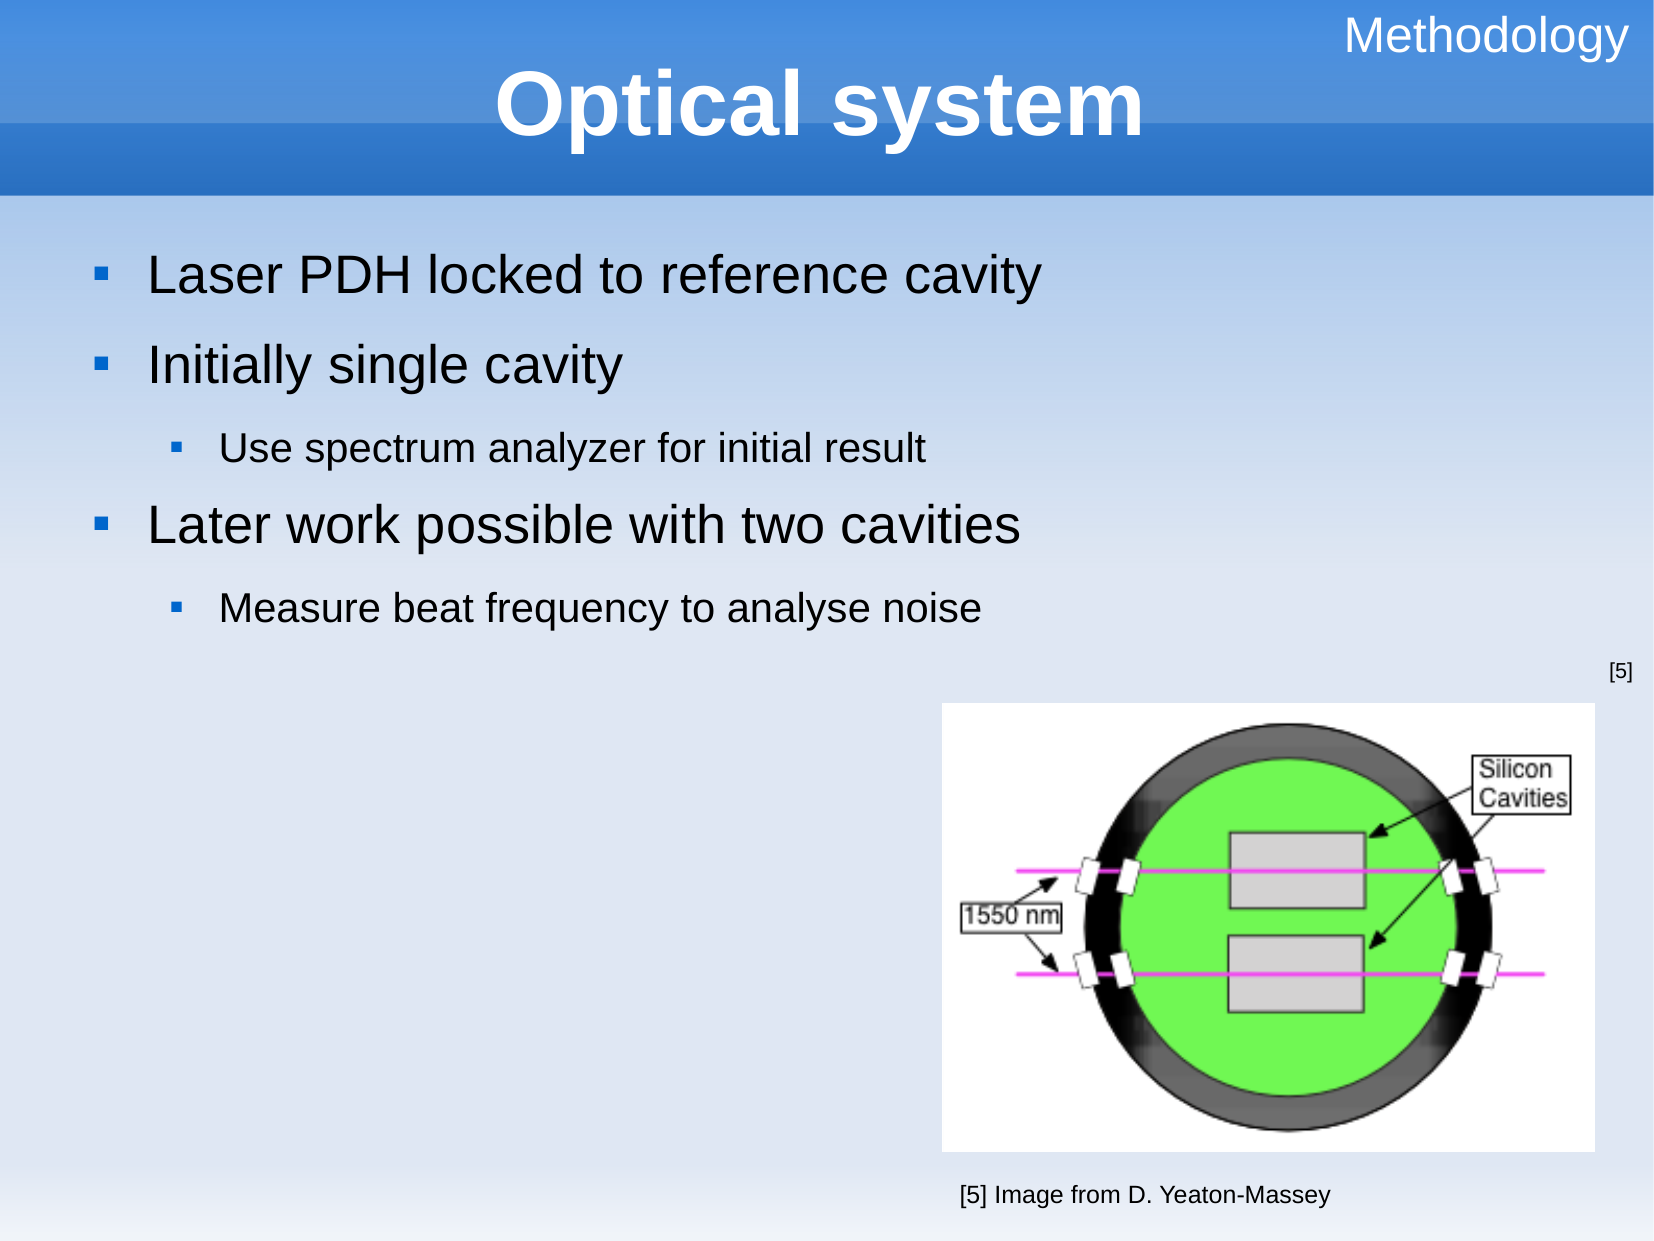

# Optical system
Methodology
Laser PDH locked to reference cavity
Initially single cavity
Use spectrum analyzer for initial result
Later work possible with two cavities
Measure beat frequency to analyse noise
[5]
[5] Image from D. Yeaton-Massey